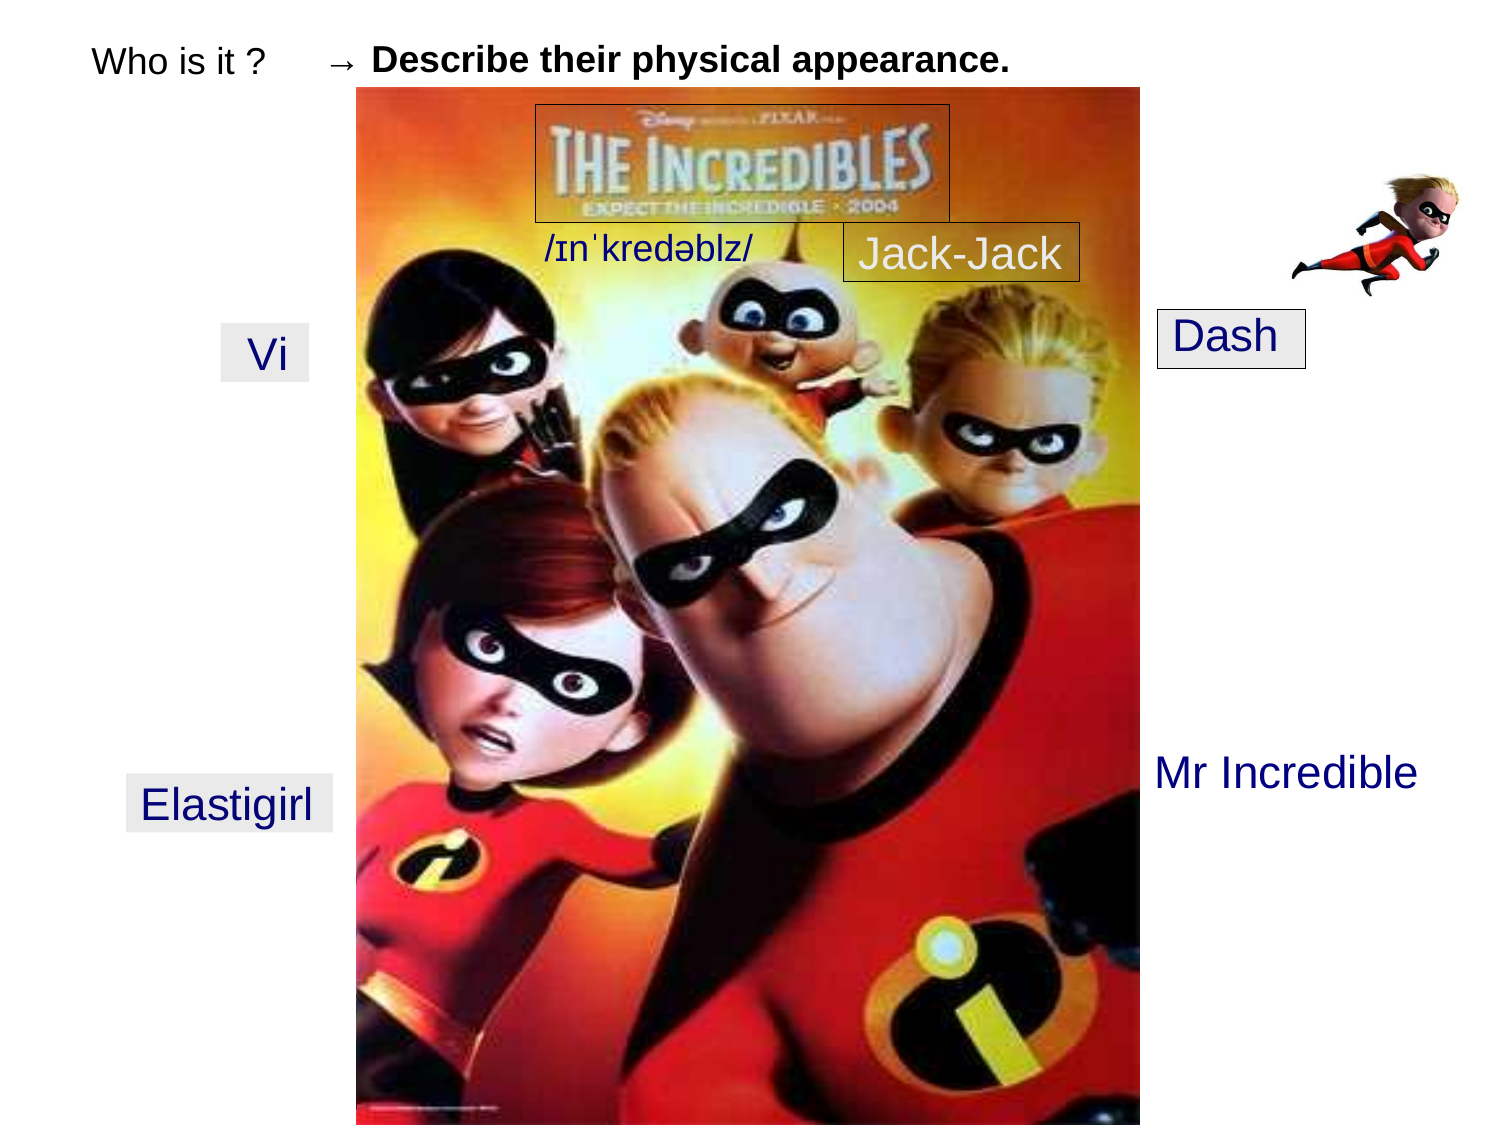

→ Describe their physical appearance.
Who is it ?
/ɪnˈkredəblz/
Jack-Jack
Dash
Vi
Mr Incredible
Elastigirl